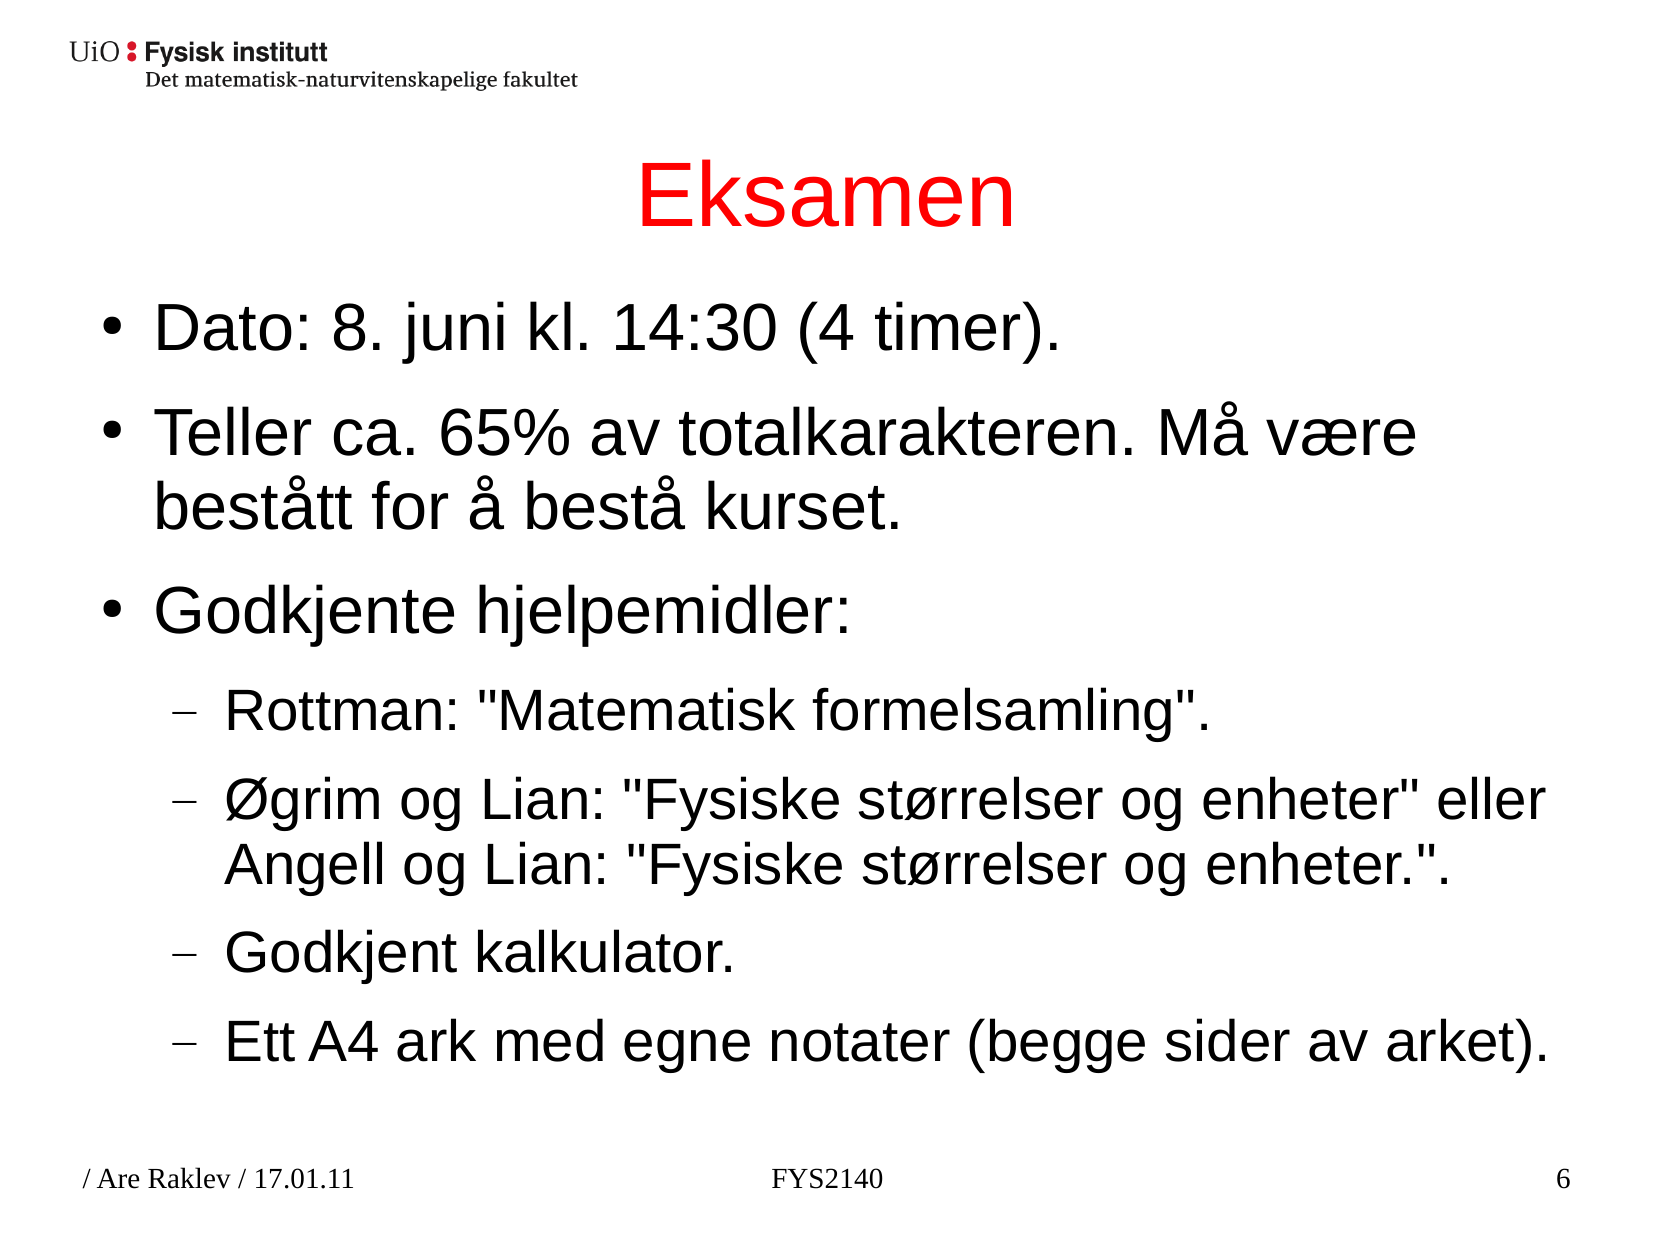

# Eksamen
Dato: 8. juni kl. 14:30 (4 timer).
Teller ca. 65% av totalkarakteren. Må være bestått for å bestå kurset.
Godkjente hjelpemidler:
Rottman: "Matematisk formelsamling".
Øgrim og Lian: "Fysiske størrelser og enheter" eller Angell og Lian: "Fysiske størrelser og enheter.".
Godkjent kalkulator.
Ett A4 ark med egne notater (begge sider av arket).
/ Are Raklev / 17.01.11
FYS2140
6